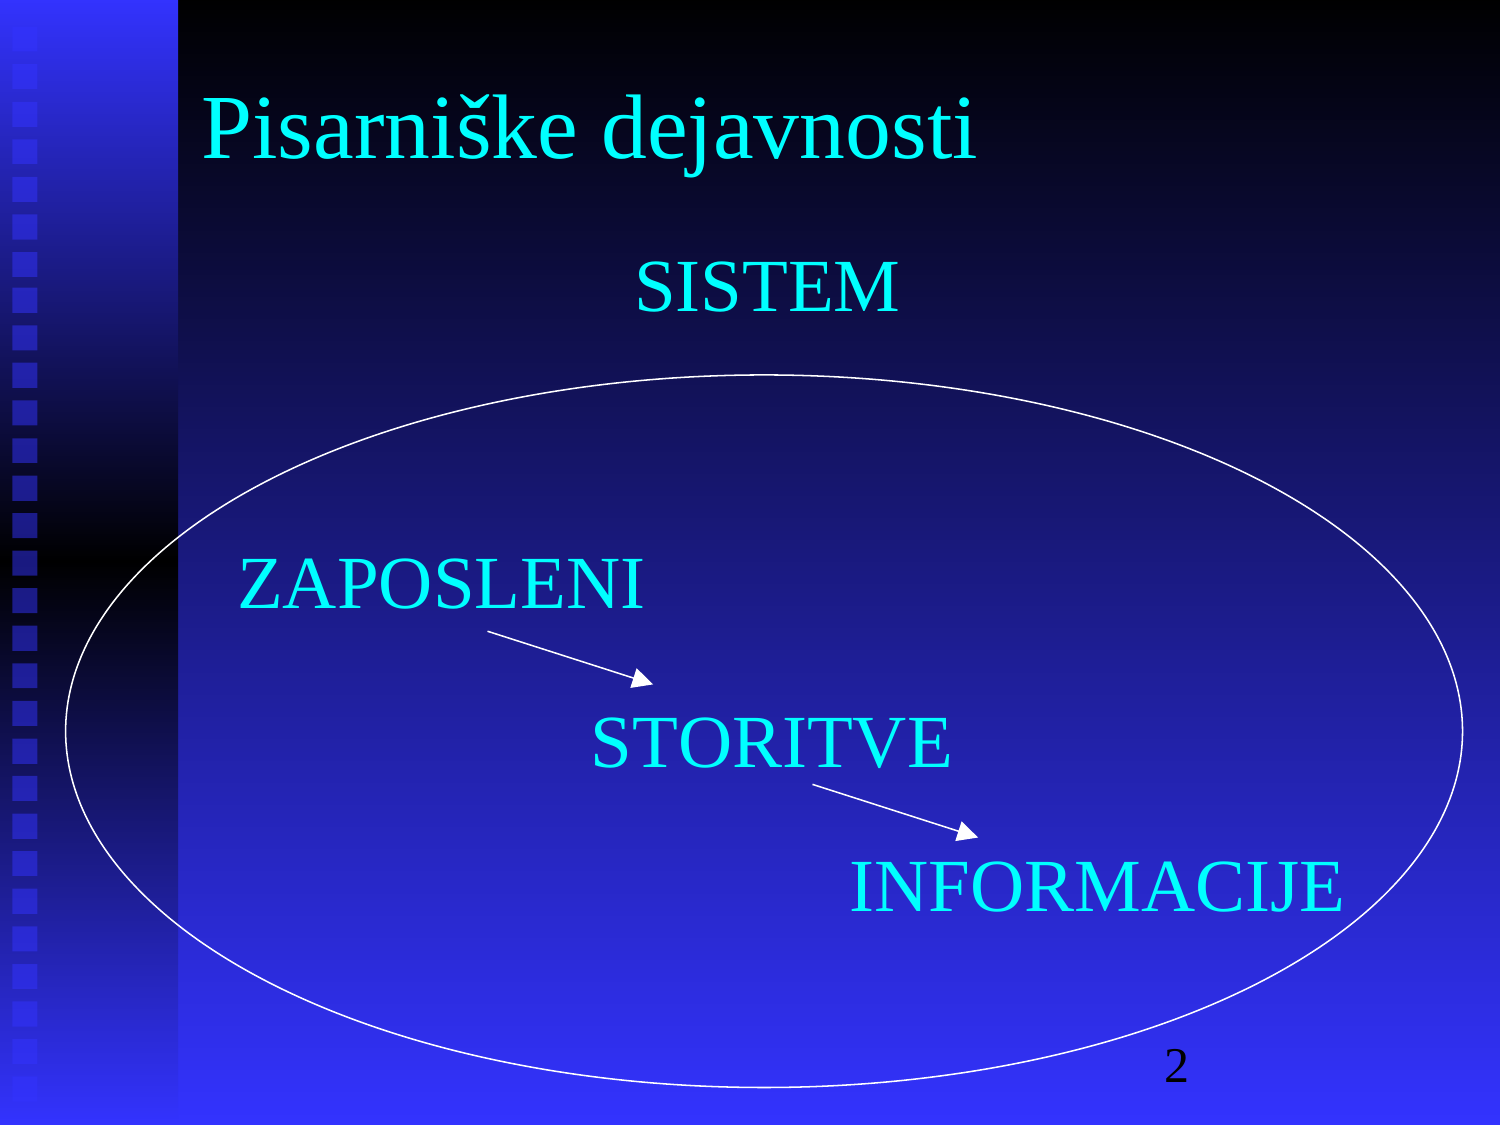

# Pisarniške dejavnosti
SISTEM
ZAPOSLENI
STORITVE
INFORMACIJE
2